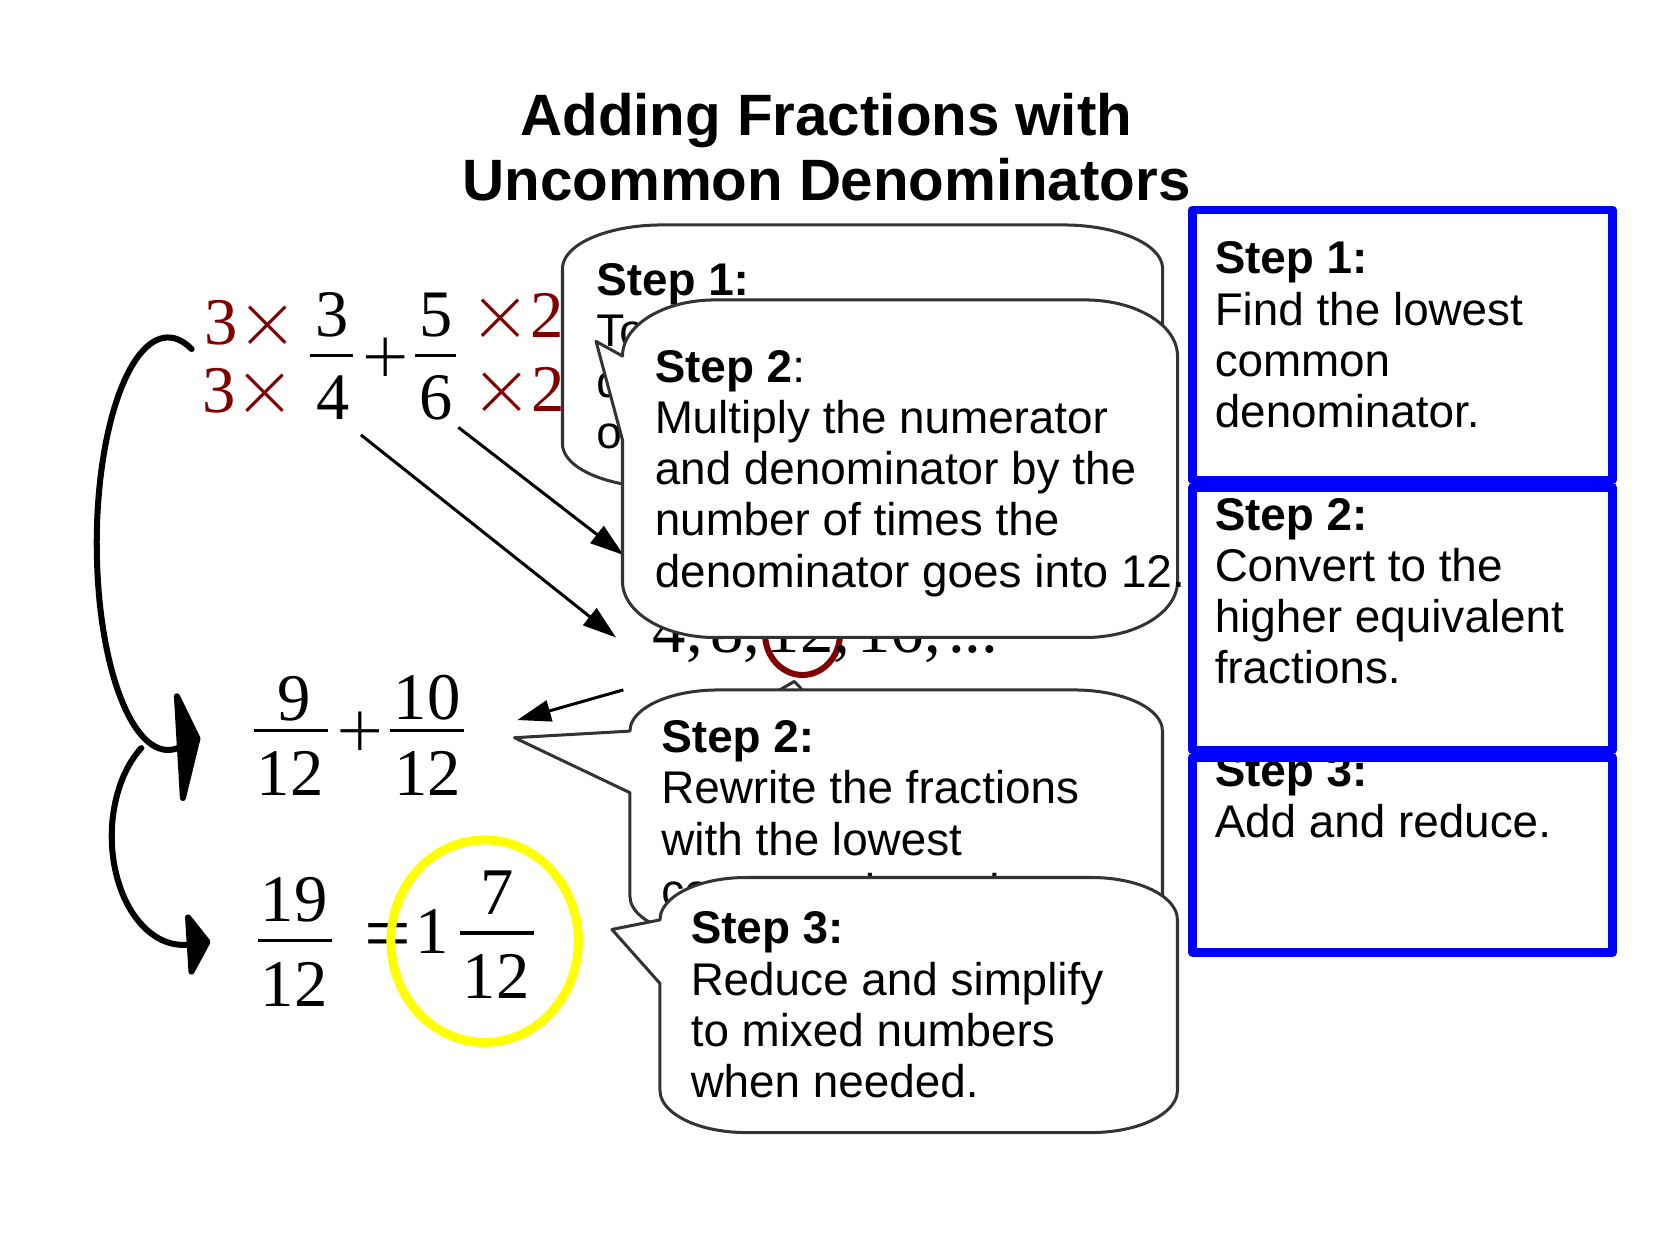

Adding Fractions with Uncommon Denominators
Step 1:
To find the lowest common
denominator, you can write
out the multiples.
Step 1:
Find the lowest common denominator.
Step 2:
Convert to the higher equivalent fractions.
Step 3:
Add and reduce.
Step 2:
Multiply the numerator
and denominator by the
number of times the
denominator goes into 12.
Step 2:
Rewrite the fractions
with the lowest
common denominator.
Step 1:
The lowest common
denominator is 12.
Step 3:
Reduce and simplify
to mixed numbers
when needed.